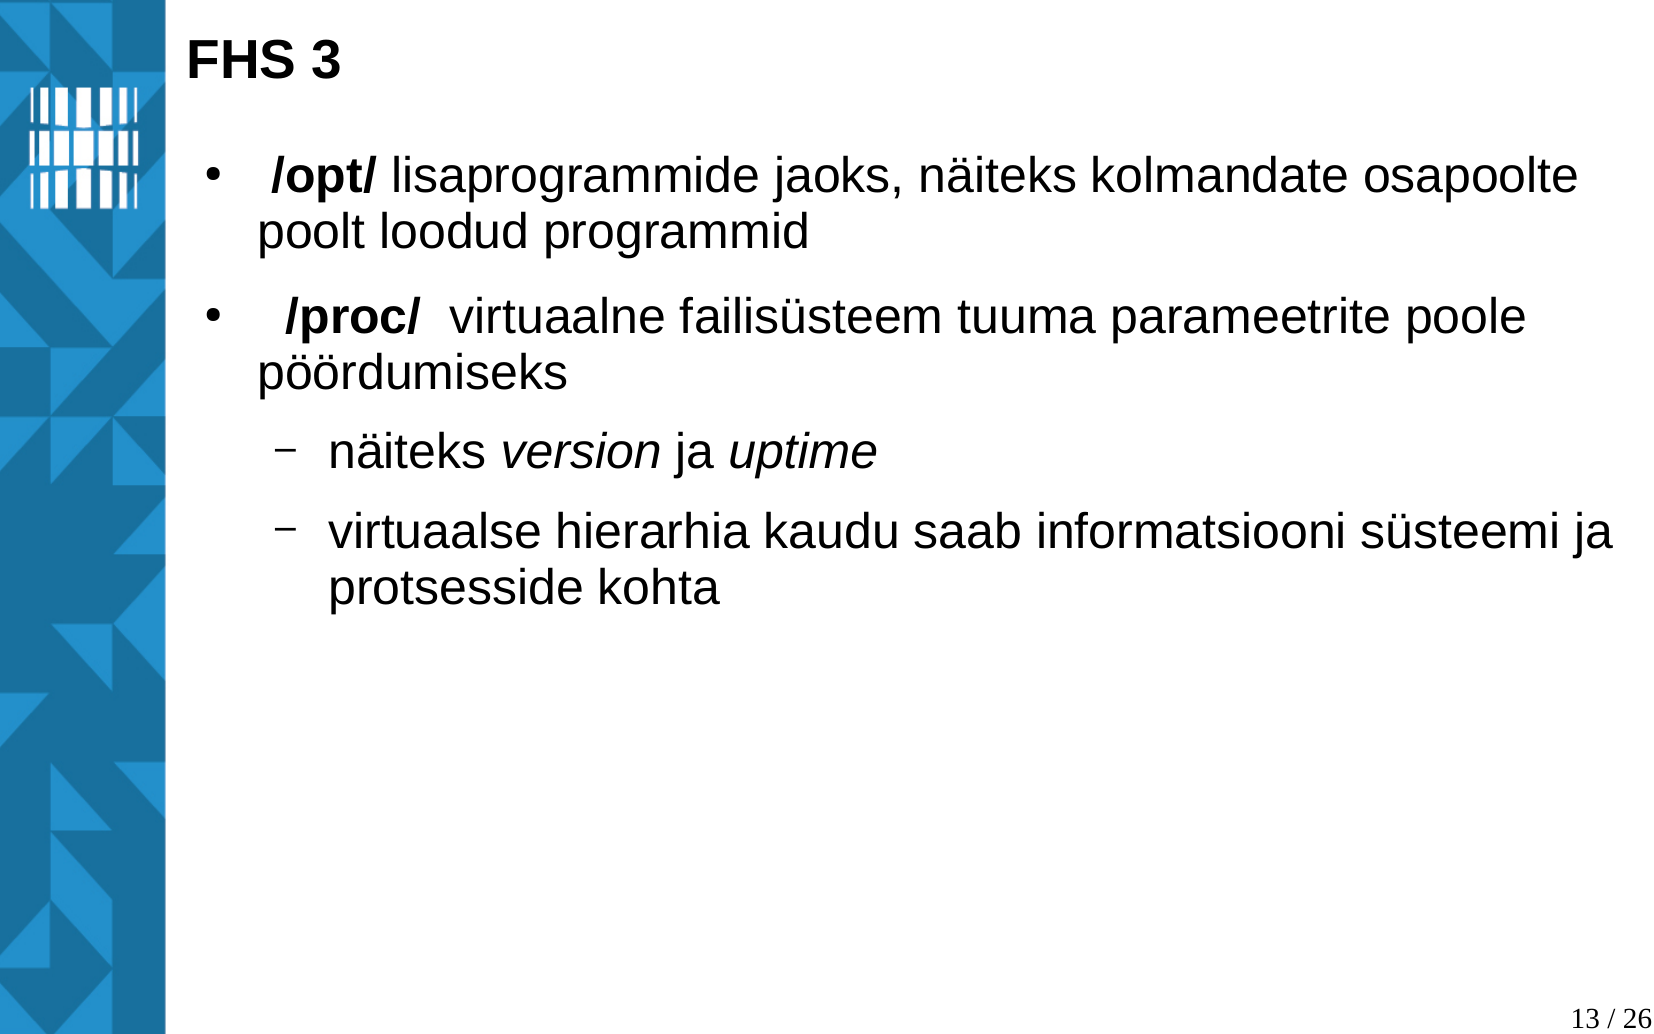

# FHS 3
 /opt/ lisaprogrammide jaoks, näiteks kolmandate osapoolte poolt loodud programmid
 /proc/ virtuaalne failisüsteem tuuma parameetrite poole pöördumiseks
näiteks version ja uptime
virtuaalse hierarhia kaudu saab informatsiooni süsteemi ja protsesside kohta
13